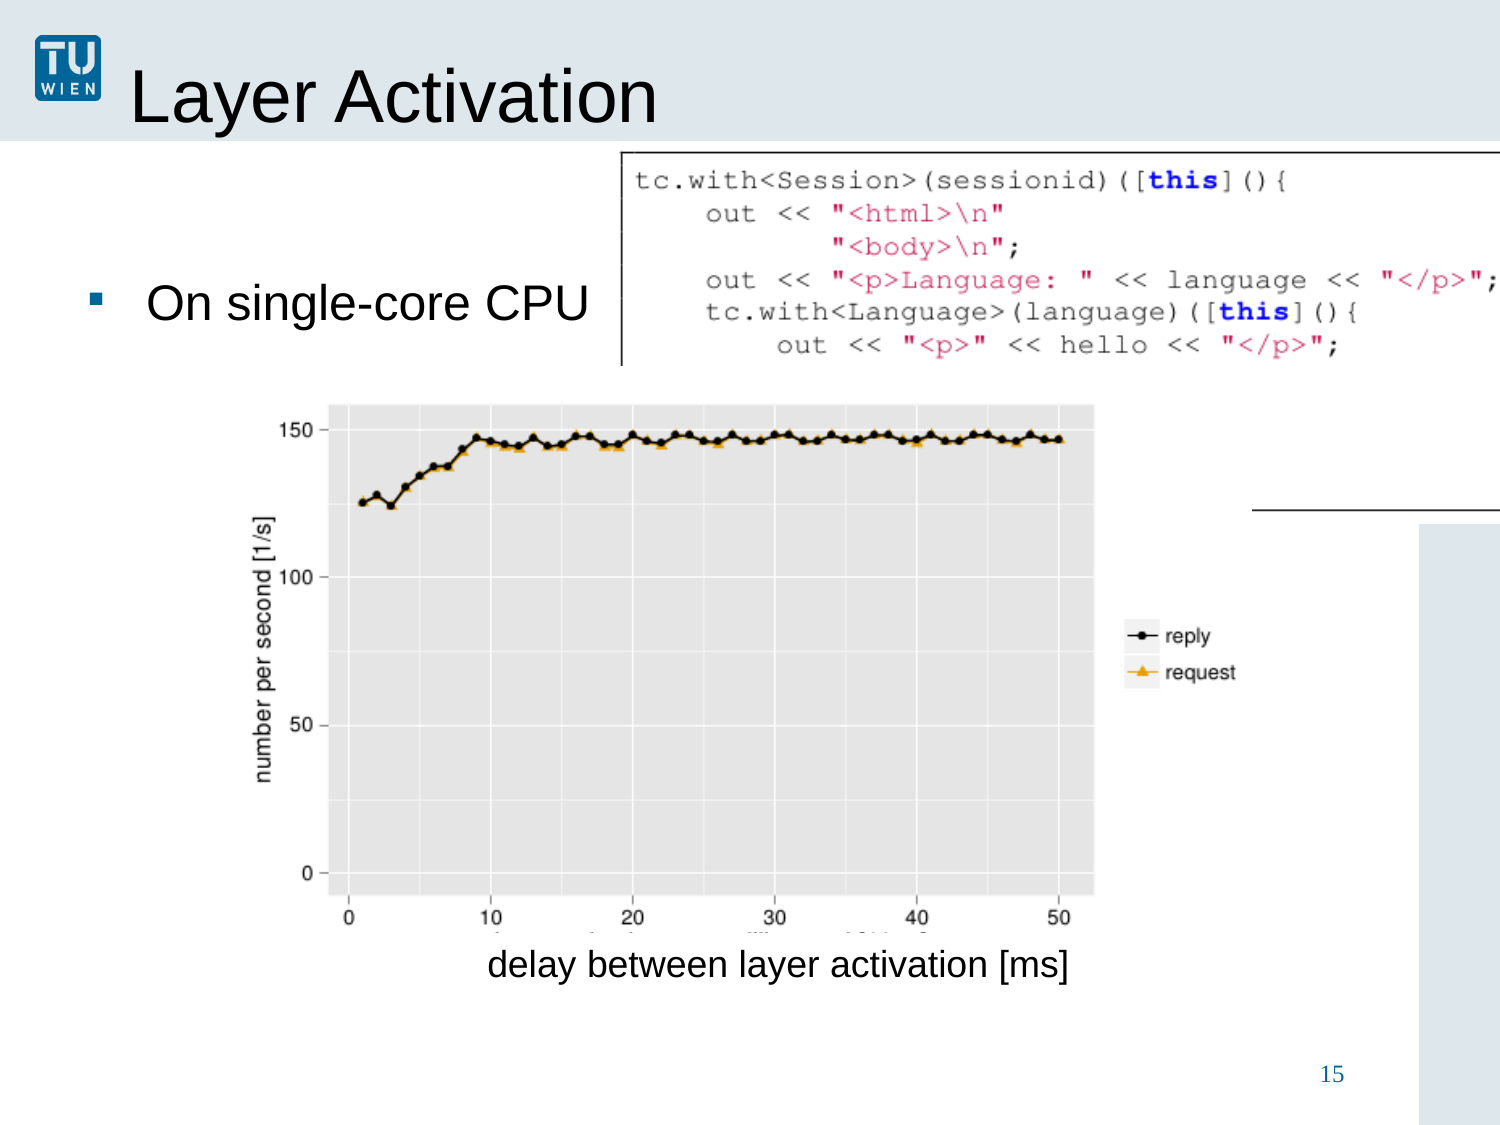

# Layer Activation
On single-core CPU
delay between layer activation [ms]
15